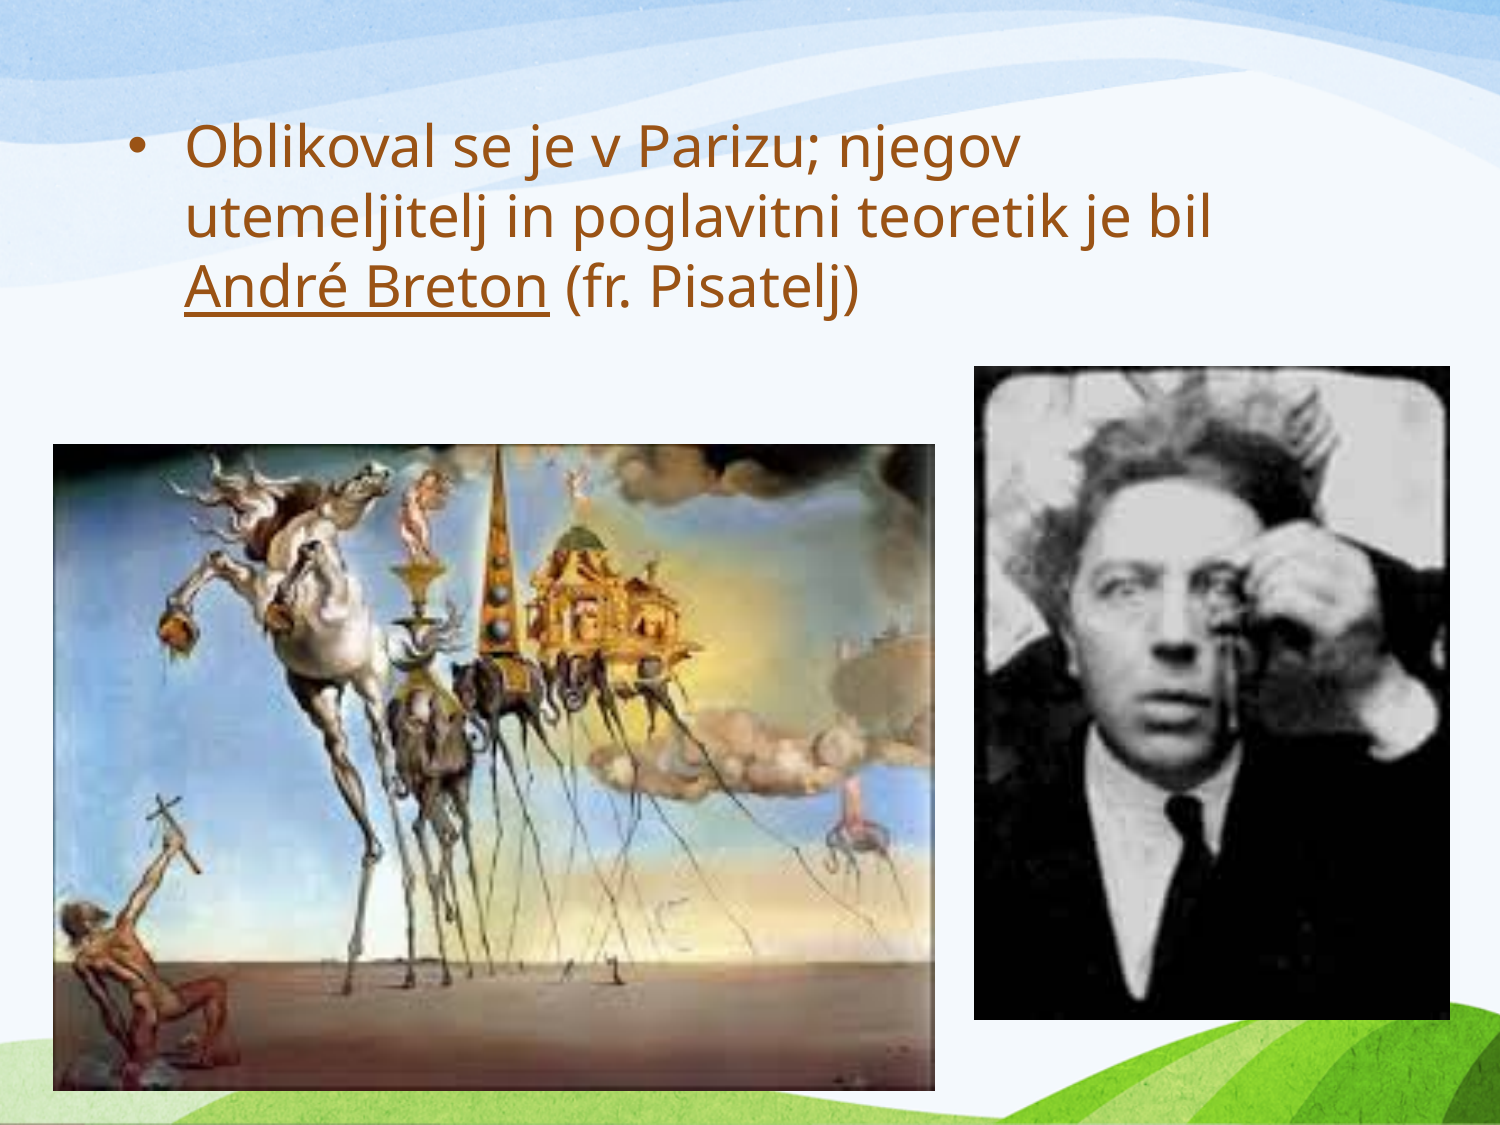

# Oblikoval se je v Parizu; njegov utemeljitelj in poglavitni teoretik je bil André Breton (fr. Pisatelj)